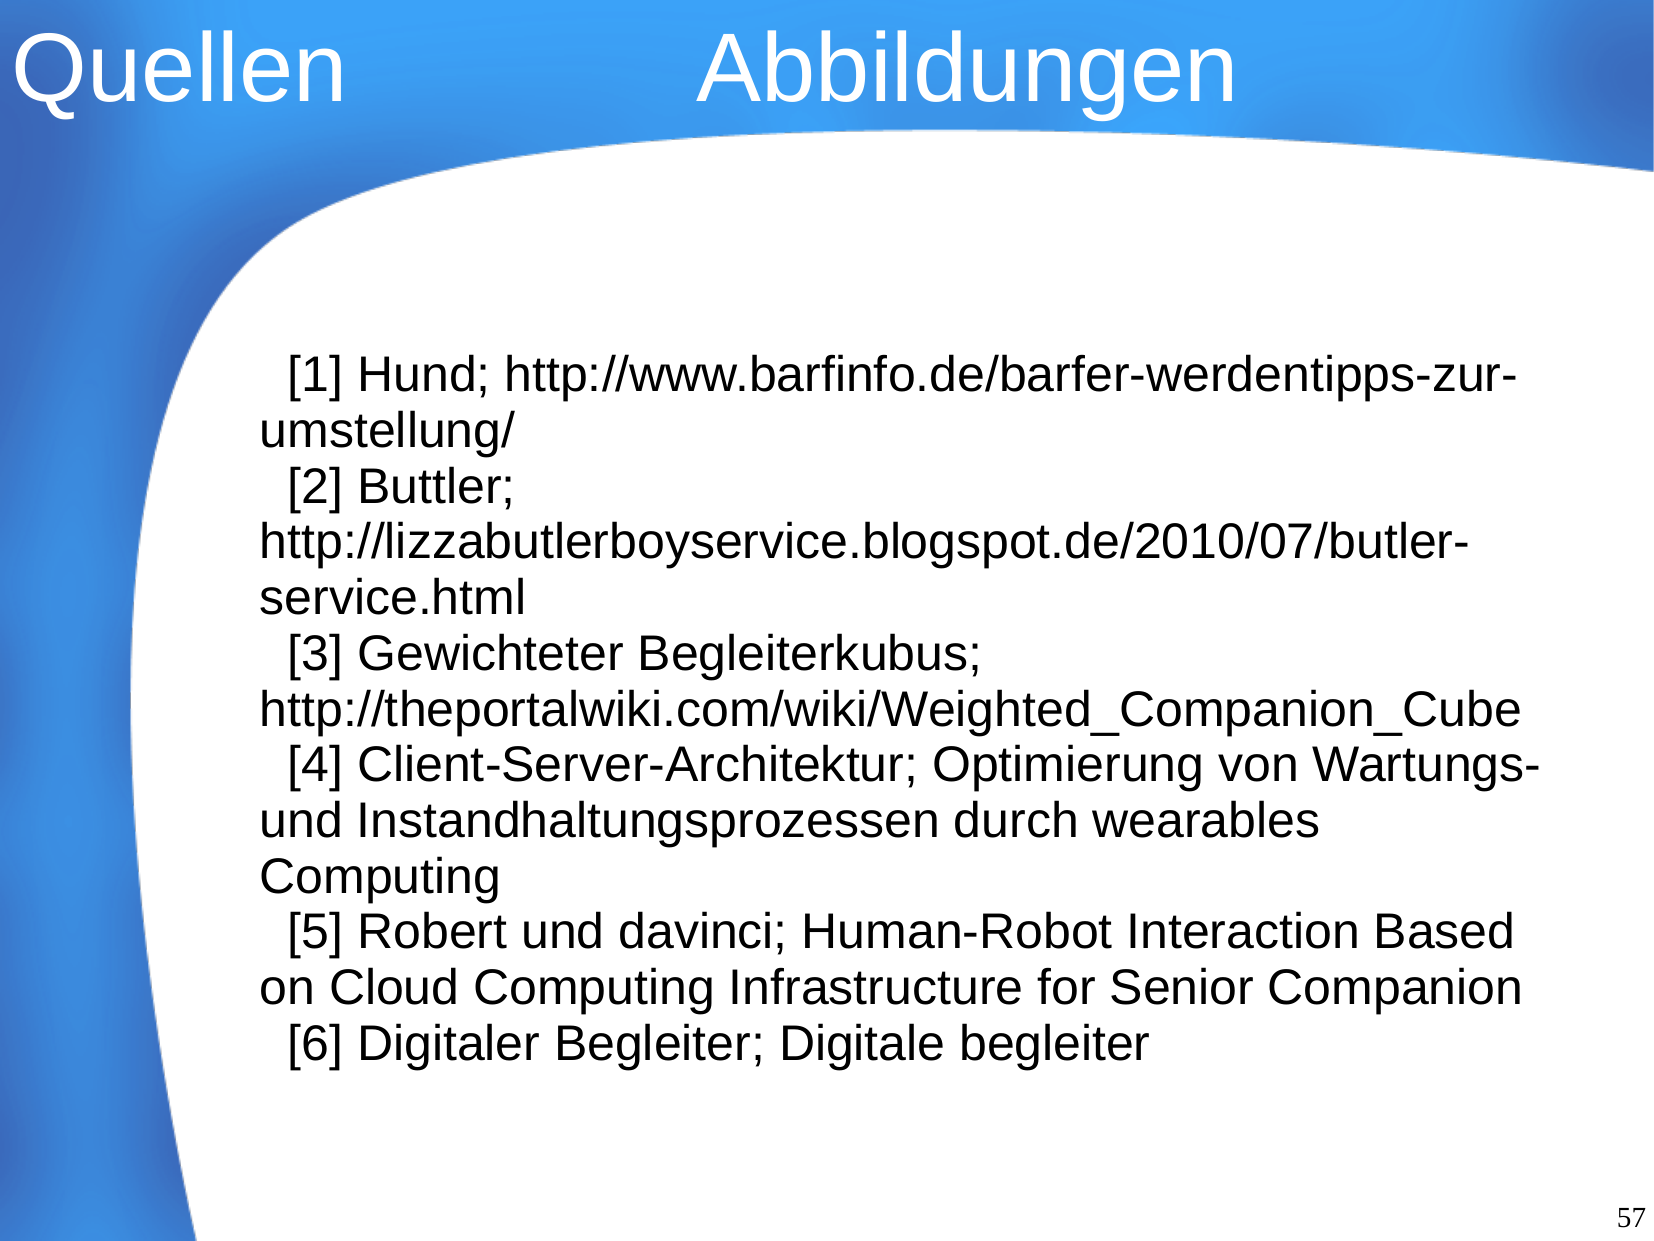

Quellen
# Abbildungen
 [1] Hund; http://www.barfinfo.de/barfer-werdentipps-zur-umstellung/
 [2] Buttler; http://lizzabutlerboyservice.blogspot.de/2010/07/butler-service.html
 [3] Gewichteter Begleiterkubus; http://theportalwiki.com/wiki/Weighted_Companion_Cube
 [4] Client-Server-Architektur; Optimierung von Wartungs- und Instandhaltungsprozessen durch wearables Computing
 [5] Robert und davinci; Human-Robot Interaction Based on Cloud Computing Infrastructure for Senior Companion
 [6] Digitaler Begleiter; Digitale begleiter
57